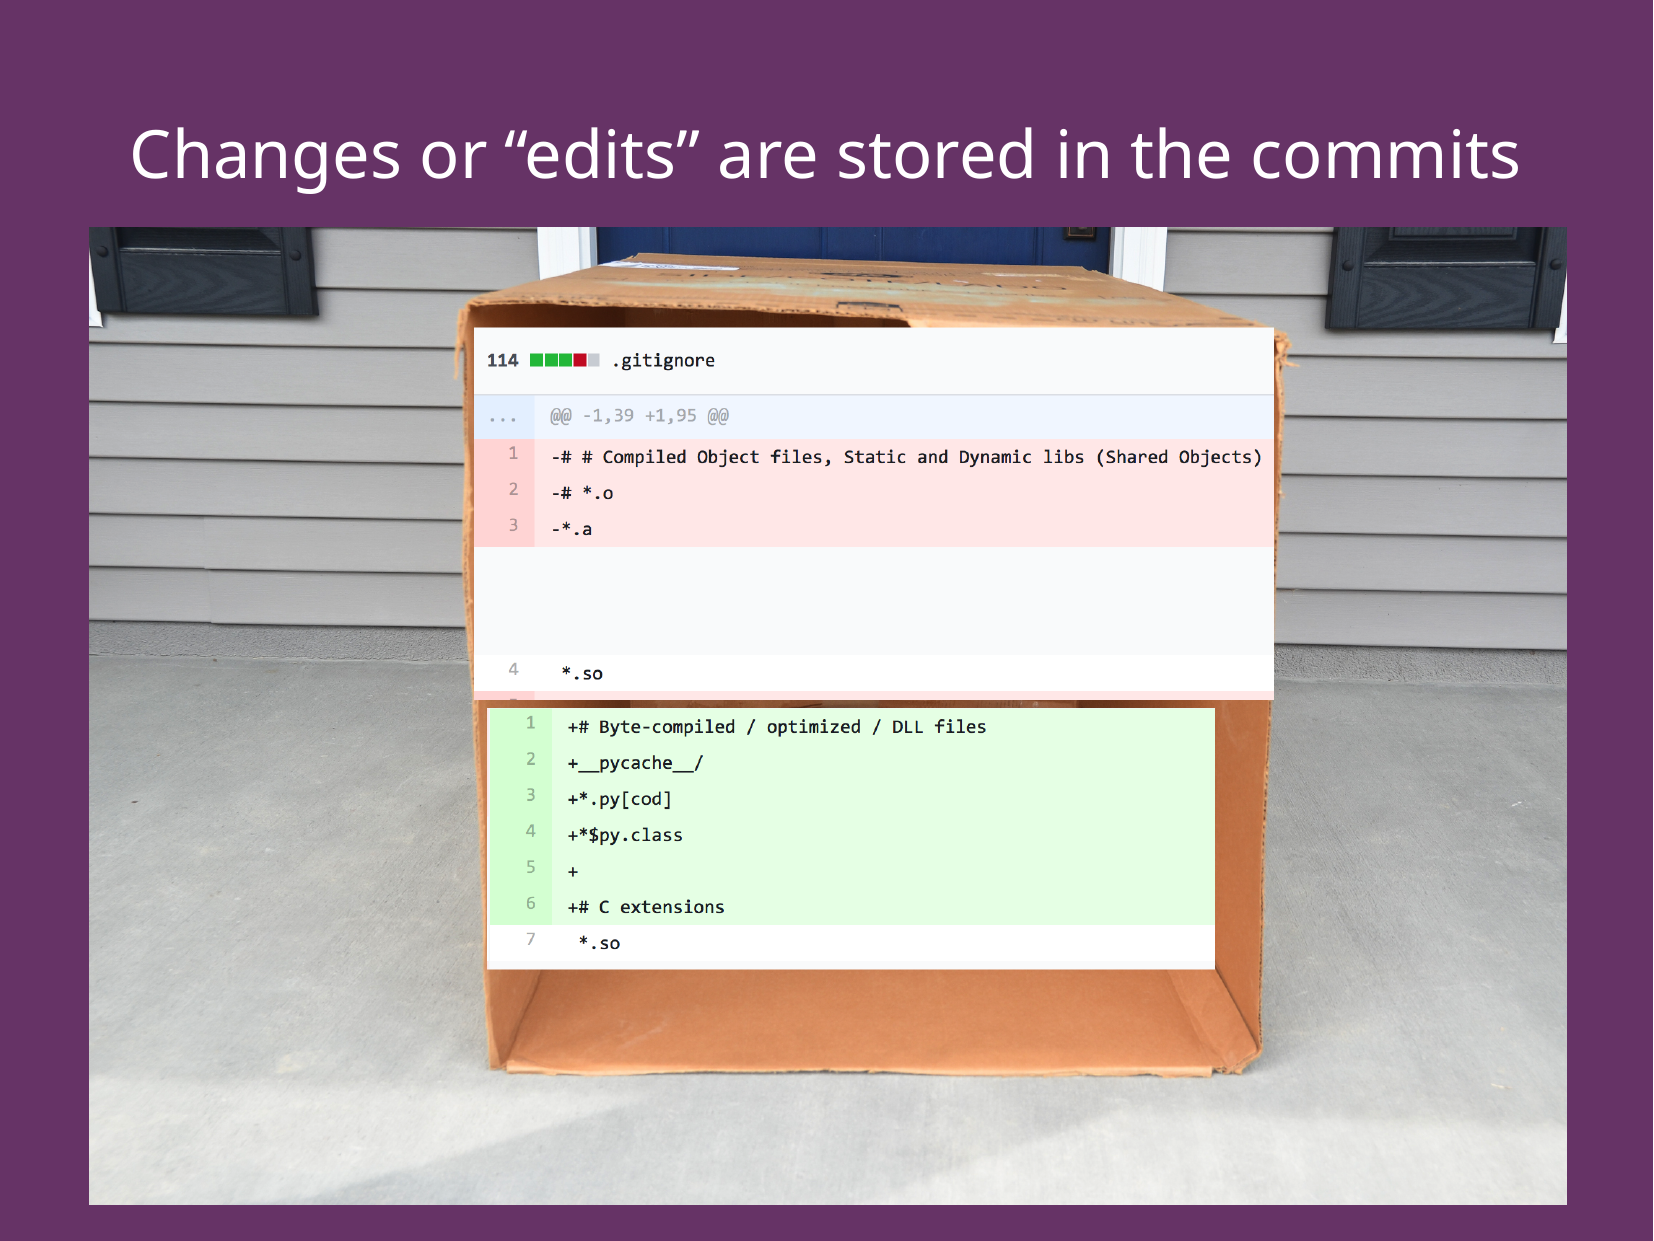

# Changes or “edits” are stored in the commits